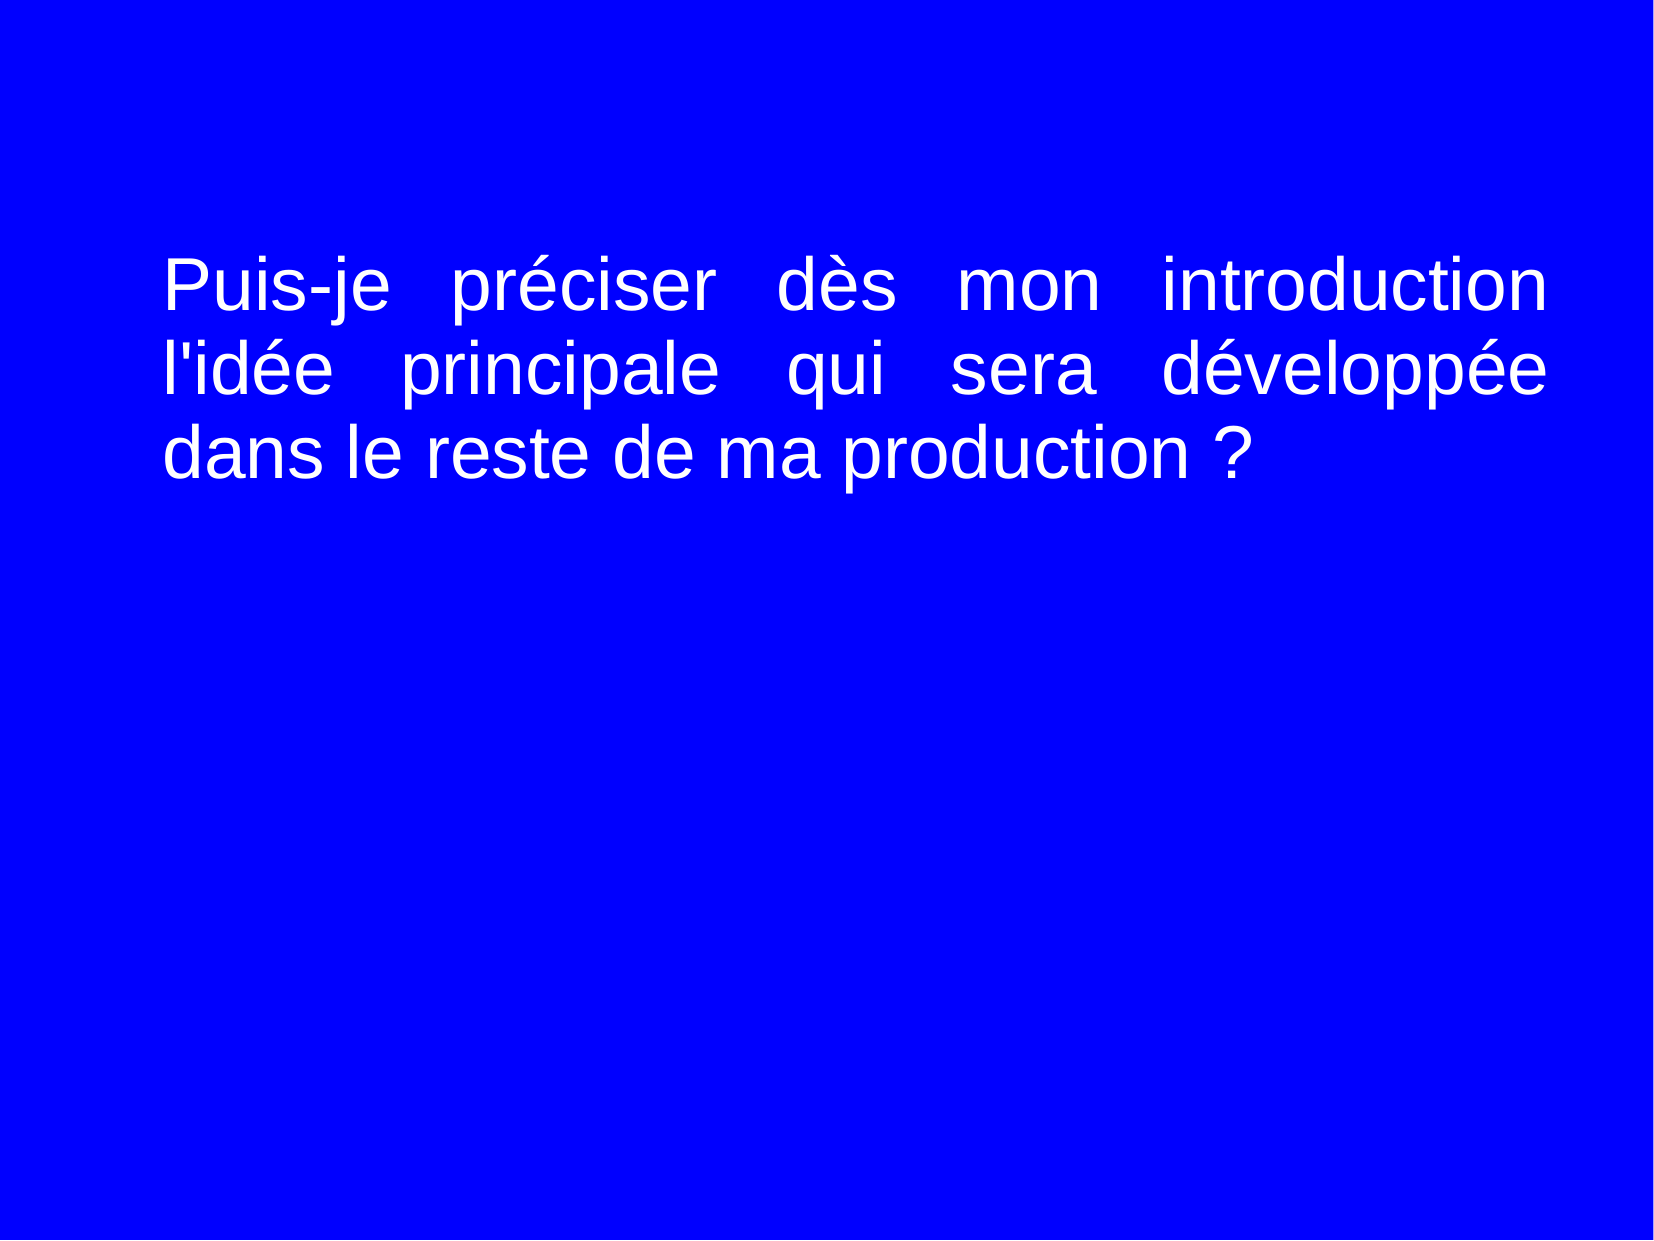

Puis-je préciser dès mon introduction l'idée principale qui sera développée dans le reste de ma production ?